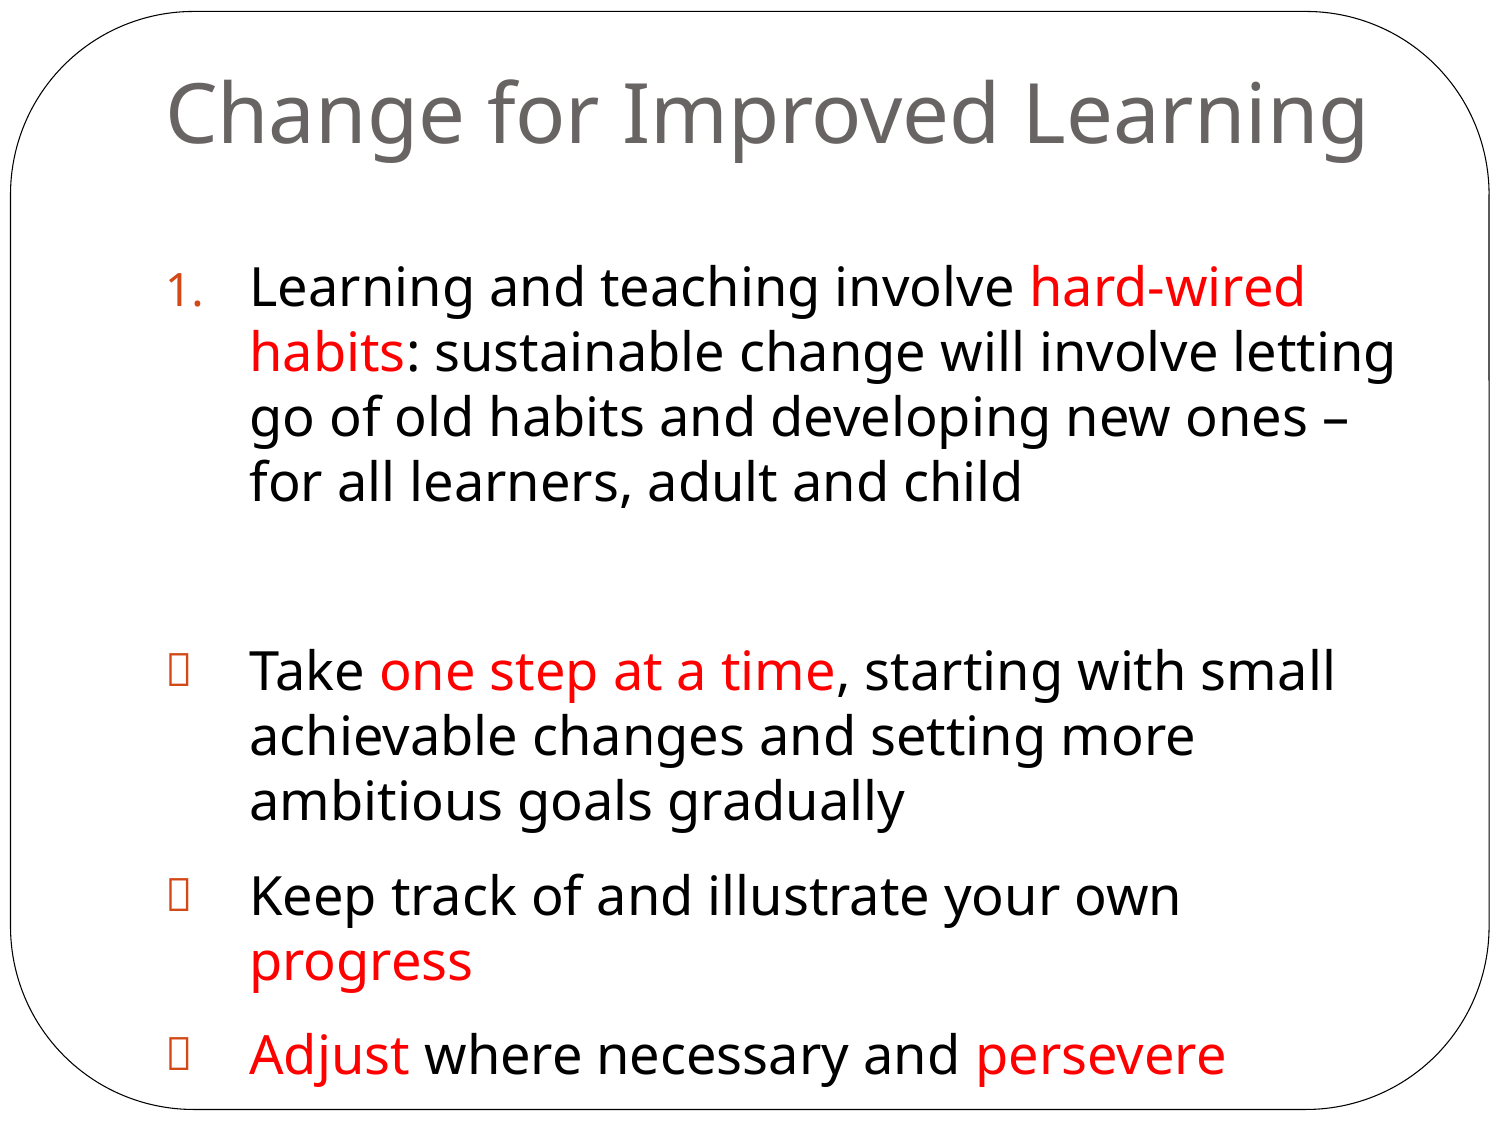

# Change for Improved Learning
Learning and teaching involve hard-wired habits: sustainable change will involve letting go of old habits and developing new ones – for all learners, adult and child
Take one step at a time, starting with small achievable changes and setting more ambitious goals gradually
Keep track of and illustrate your own progress
Adjust where necessary and persevere